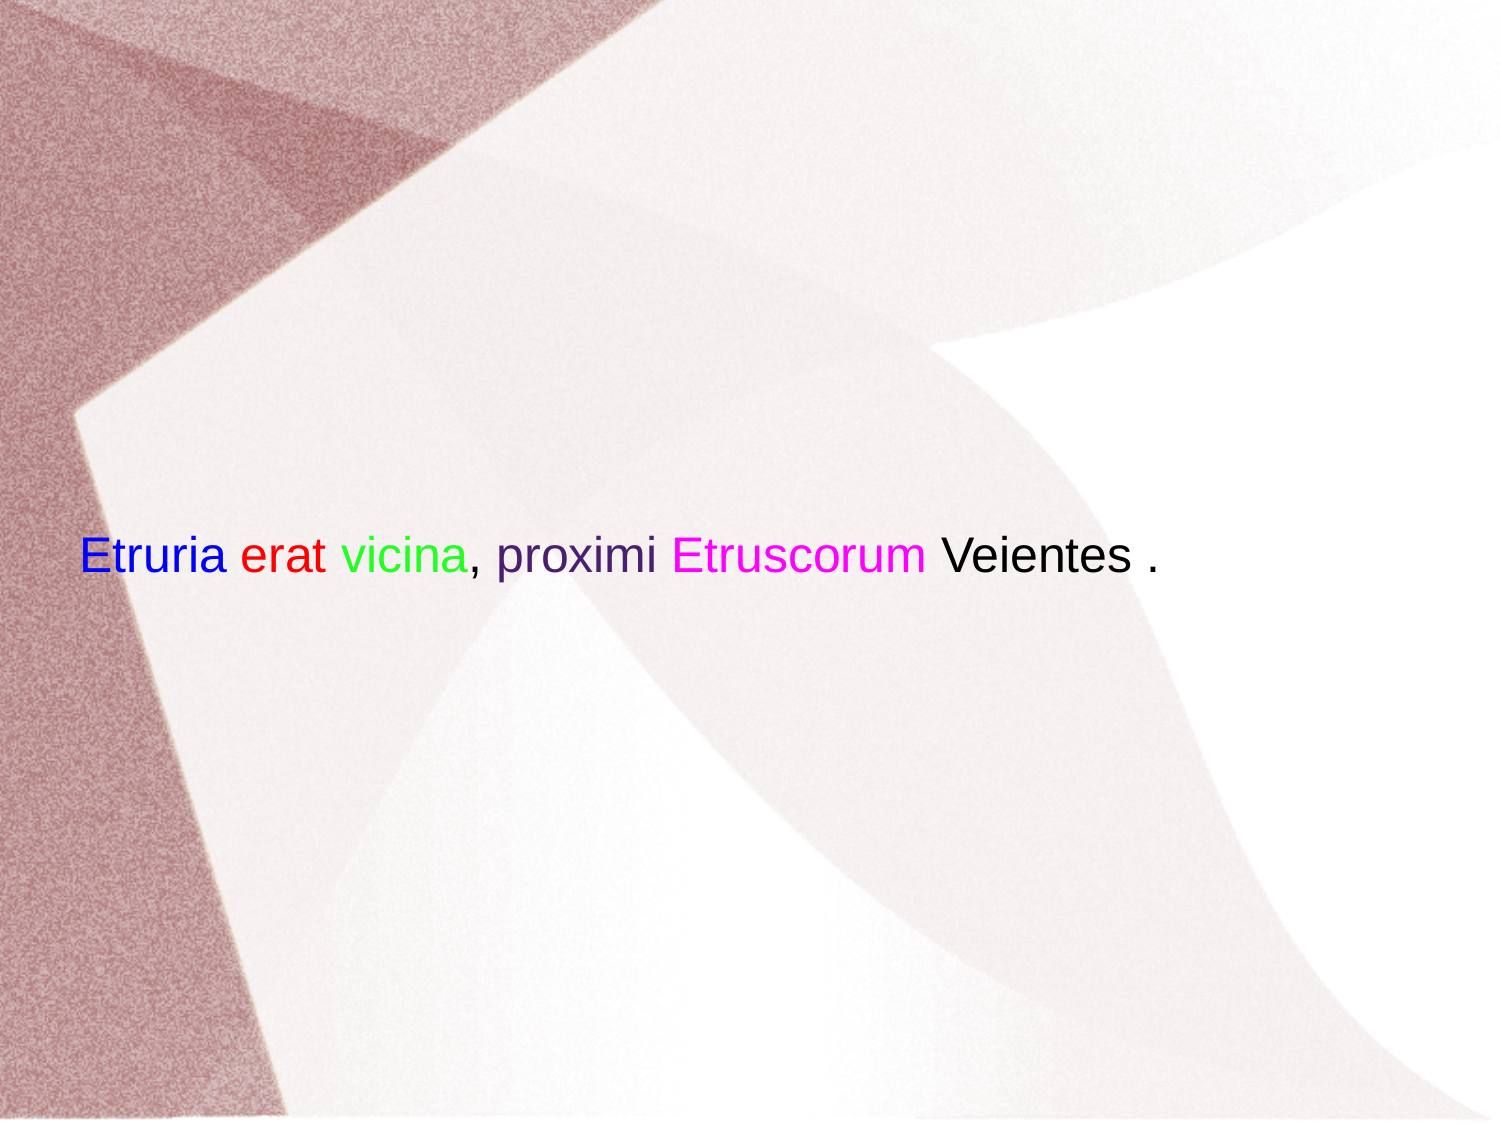

#
Etruria erat vicina, proximi Etruscorum Veientes .